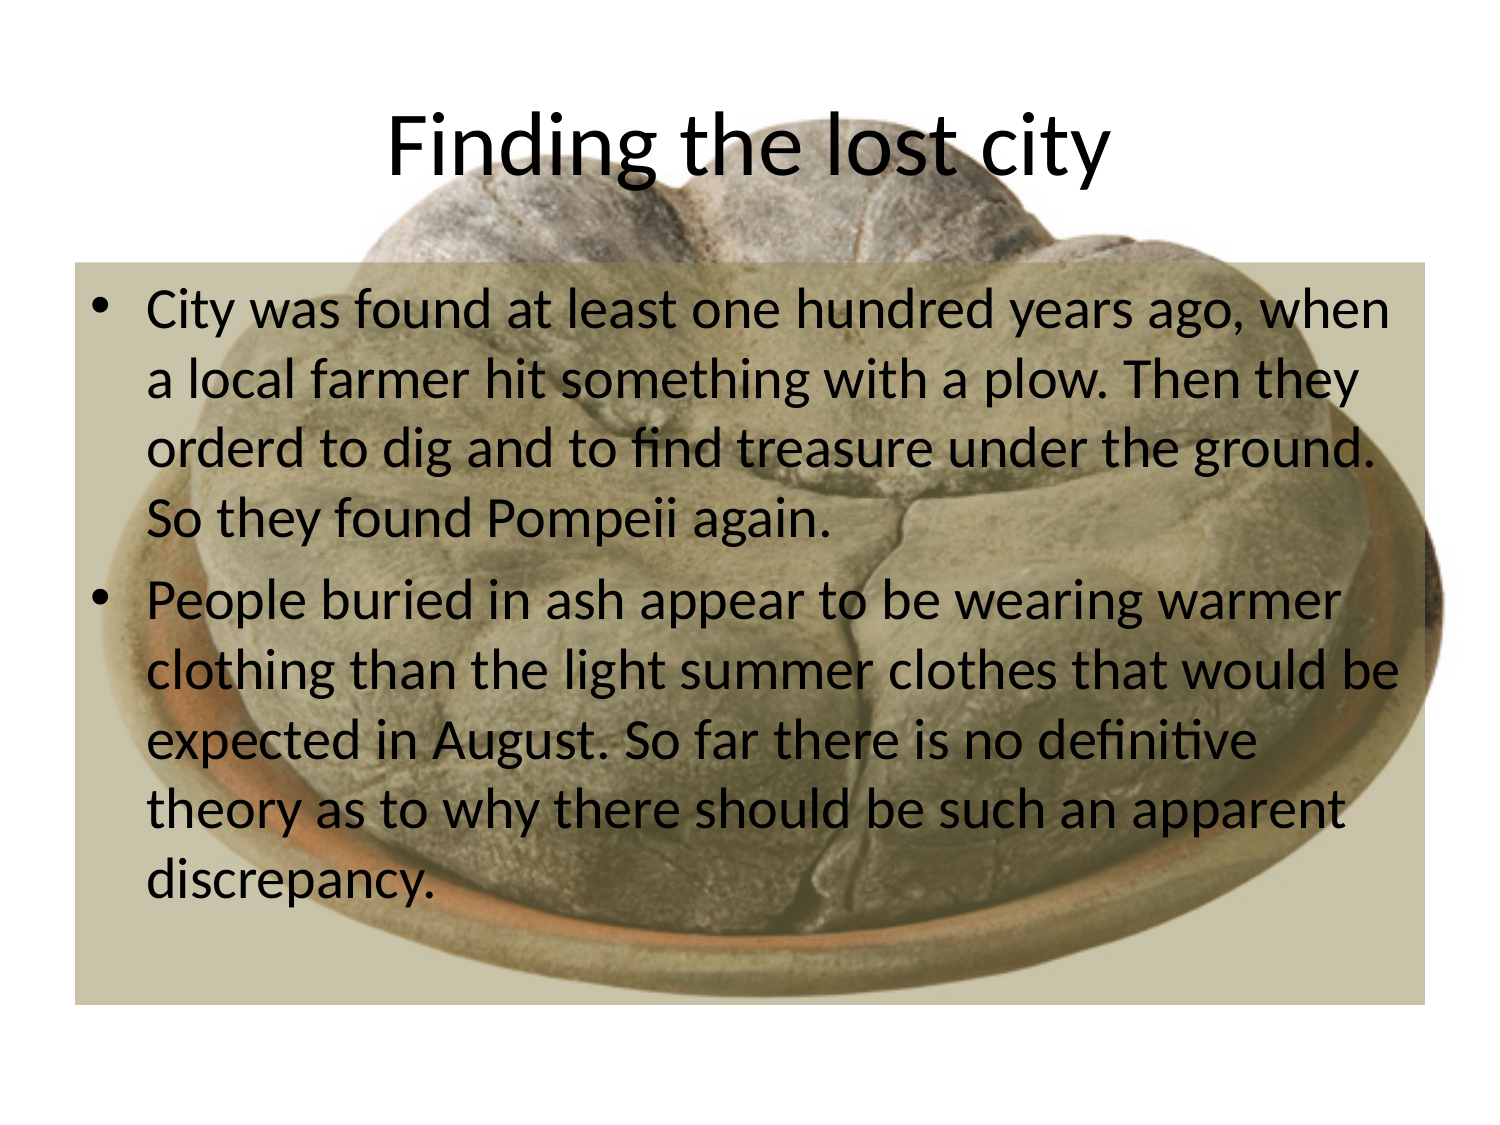

# Finding the lost city
City was found at least one hundred years ago, when a local farmer hit something with a plow. Then they orderd to dig and to find treasure under the ground. So they found Pompeii again.
People buried in ash appear to be wearing warmer clothing than the light summer clothes that would be expected in August. So far there is no definitive theory as to why there should be such an apparent discrepancy.